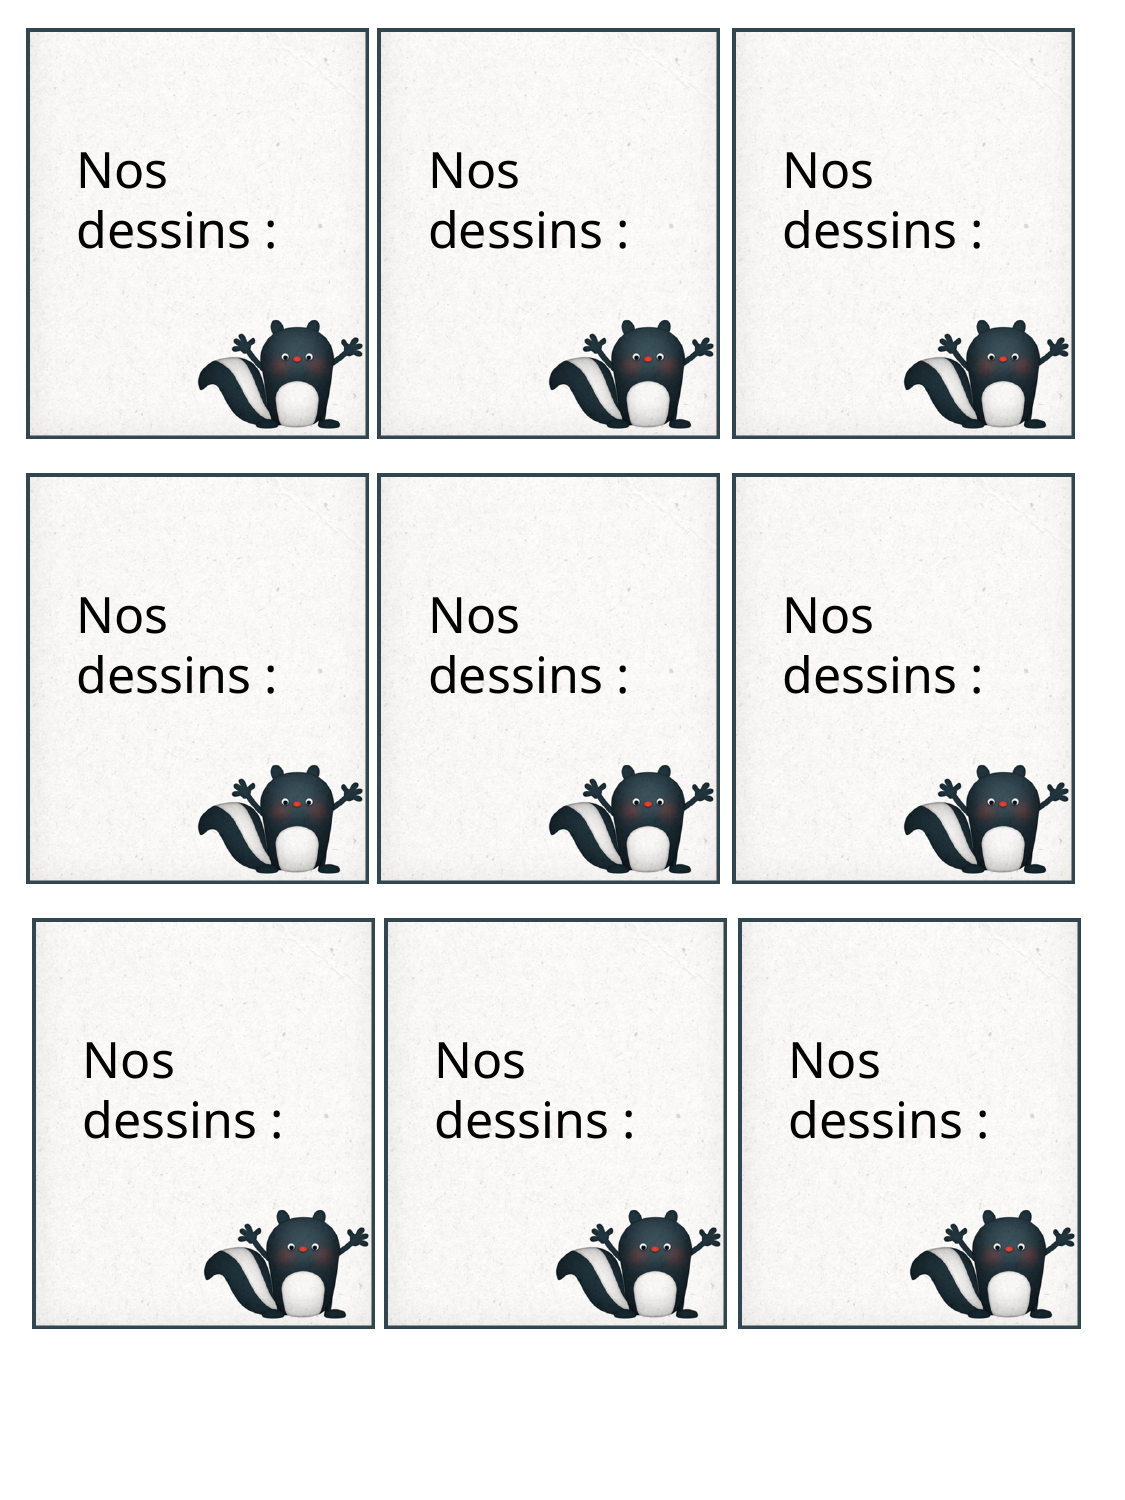

Nos
 dessins :
 Nos
 dessins :
 Nos
 dessins :
 Nos
 dessins :
 Nos
 dessins :
 Nos
 dessins :
 Nos
 dessins :
 Nos
 dessins :
 Nos
 dessins :